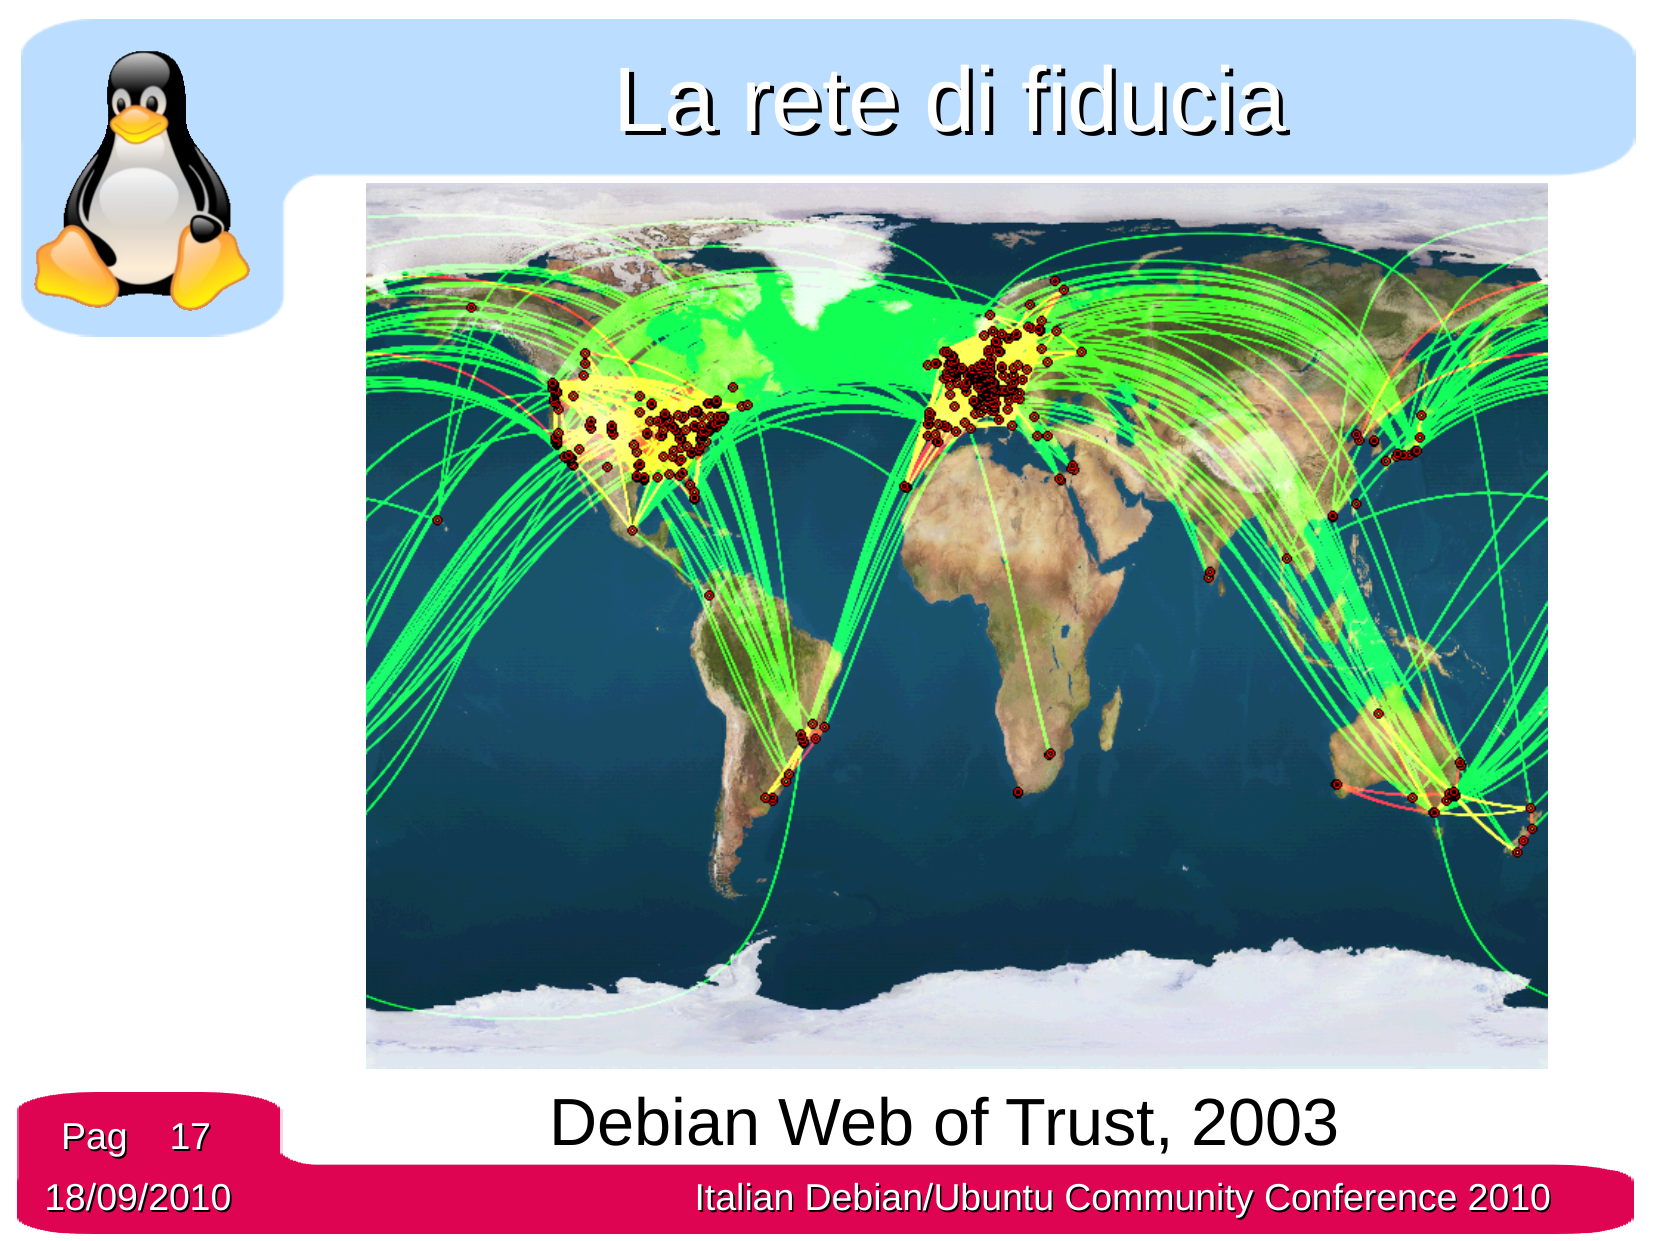

# La rete di fiducia
Debian Web of Trust, 2003
Pag
Italian Debian/Ubuntu Community Conference 2010
18/09/2010